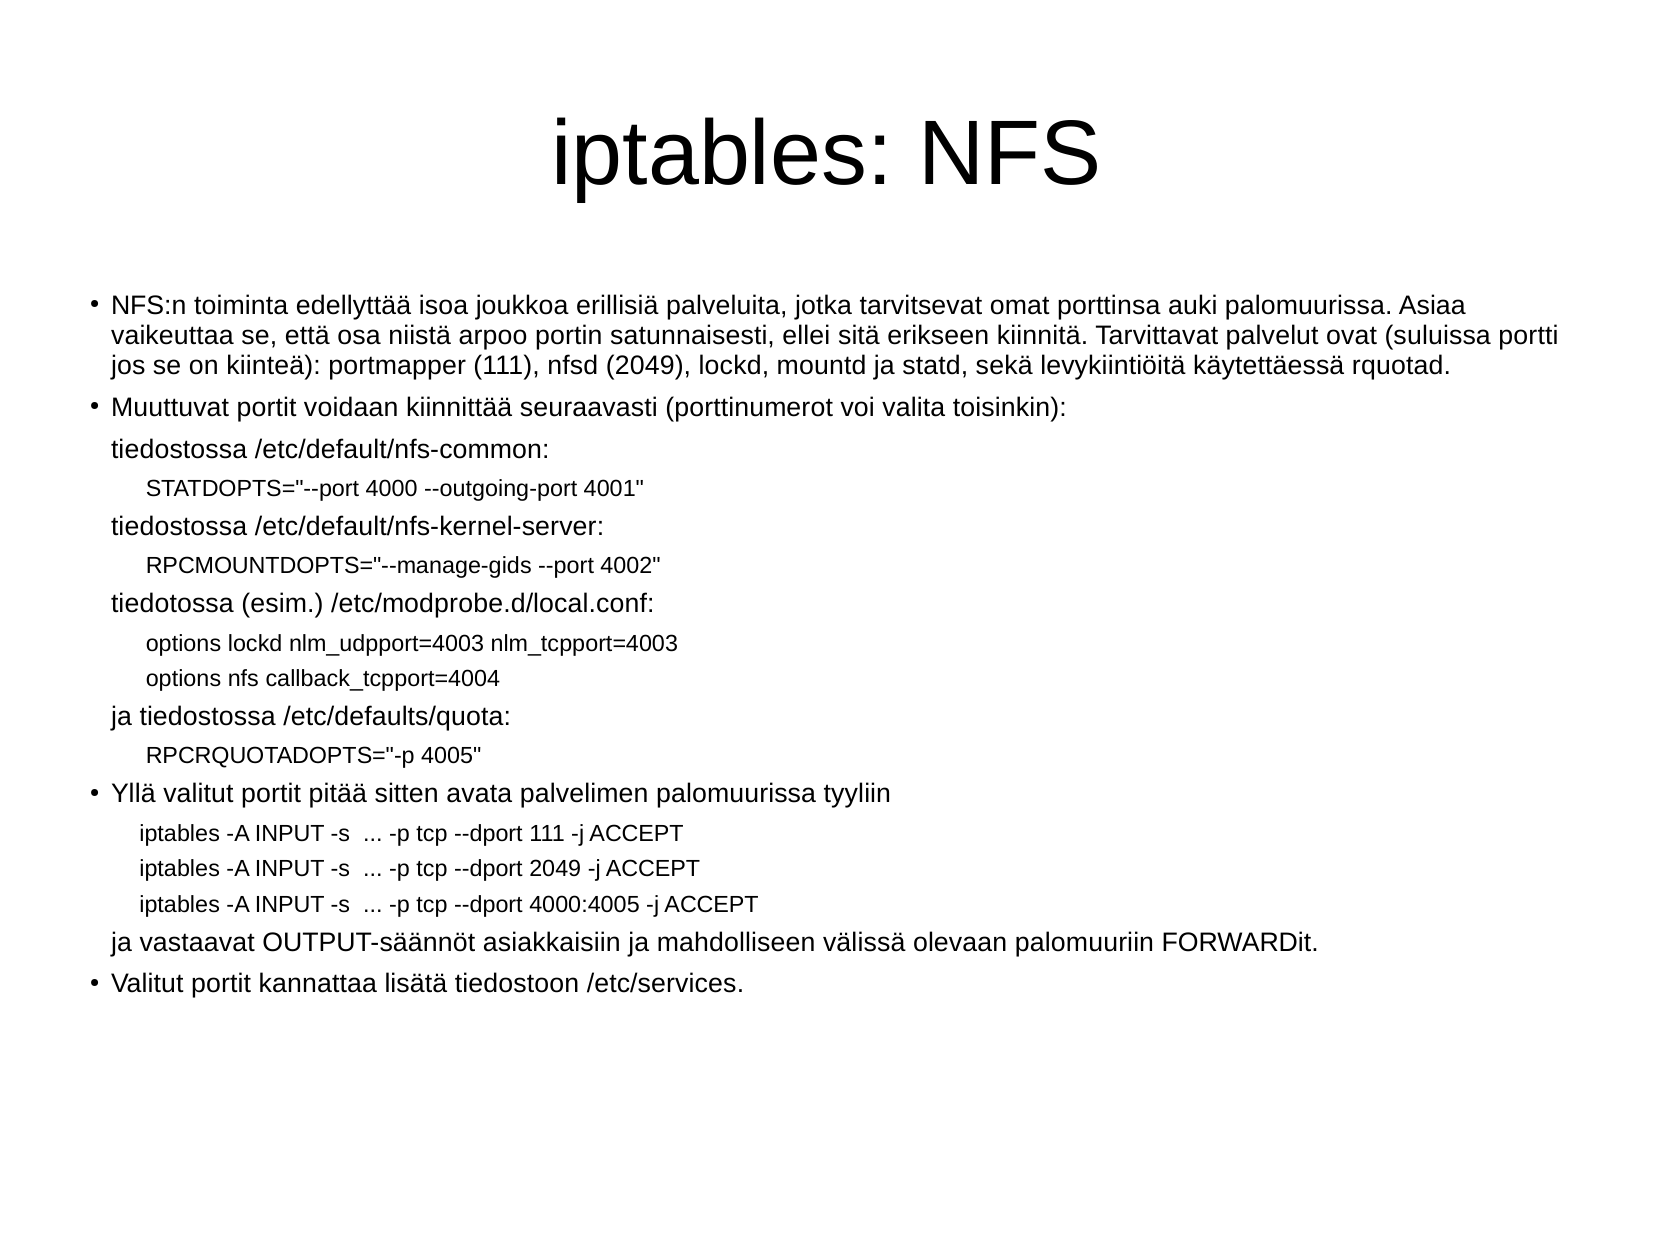

# iptables: NFS
NFS:n toiminta edellyttää isoa joukkoa erillisiä palveluita, jotka tarvitsevat omat porttinsa auki palomuurissa. Asiaa vaikeuttaa se, että osa niistä arpoo portin satunnaisesti, ellei sitä erikseen kiinnitä. Tarvittavat palvelut ovat (suluissa portti jos se on kiinteä): portmapper (111), nfsd (2049), lockd, mountd ja statd, sekä levykiintiöitä käytettäessä rquotad.
Muuttuvat portit voidaan kiinnittää seuraavasti (porttinumerot voi valita toisinkin):
tiedostossa /etc/default/nfs-common:
 STATDOPTS="--port 4000 --outgoing-port 4001"
tiedostossa /etc/default/nfs-kernel-server:
 RPCMOUNTDOPTS="--manage-gids --port 4002"
tiedotossa (esim.) /etc/modprobe.d/local.conf:
 options lockd nlm_udpport=4003 nlm_tcpport=4003
 options nfs callback_tcpport=4004
ja tiedostossa /etc/defaults/quota:
 RPCRQUOTADOPTS="-p 4005"
Yllä valitut portit pitää sitten avata palvelimen palomuurissa tyyliin
iptables -A INPUT -s ... -p tcp --dport 111 -j ACCEPT
iptables -A INPUT -s ... -p tcp --dport 2049 -j ACCEPT
iptables -A INPUT -s ... -p tcp --dport 4000:4005 -j ACCEPT
ja vastaavat OUTPUT-säännöt asiakkaisiin ja mahdolliseen välissä olevaan palomuuriin FORWARDit.
Valitut portit kannattaa lisätä tiedostoon /etc/services.